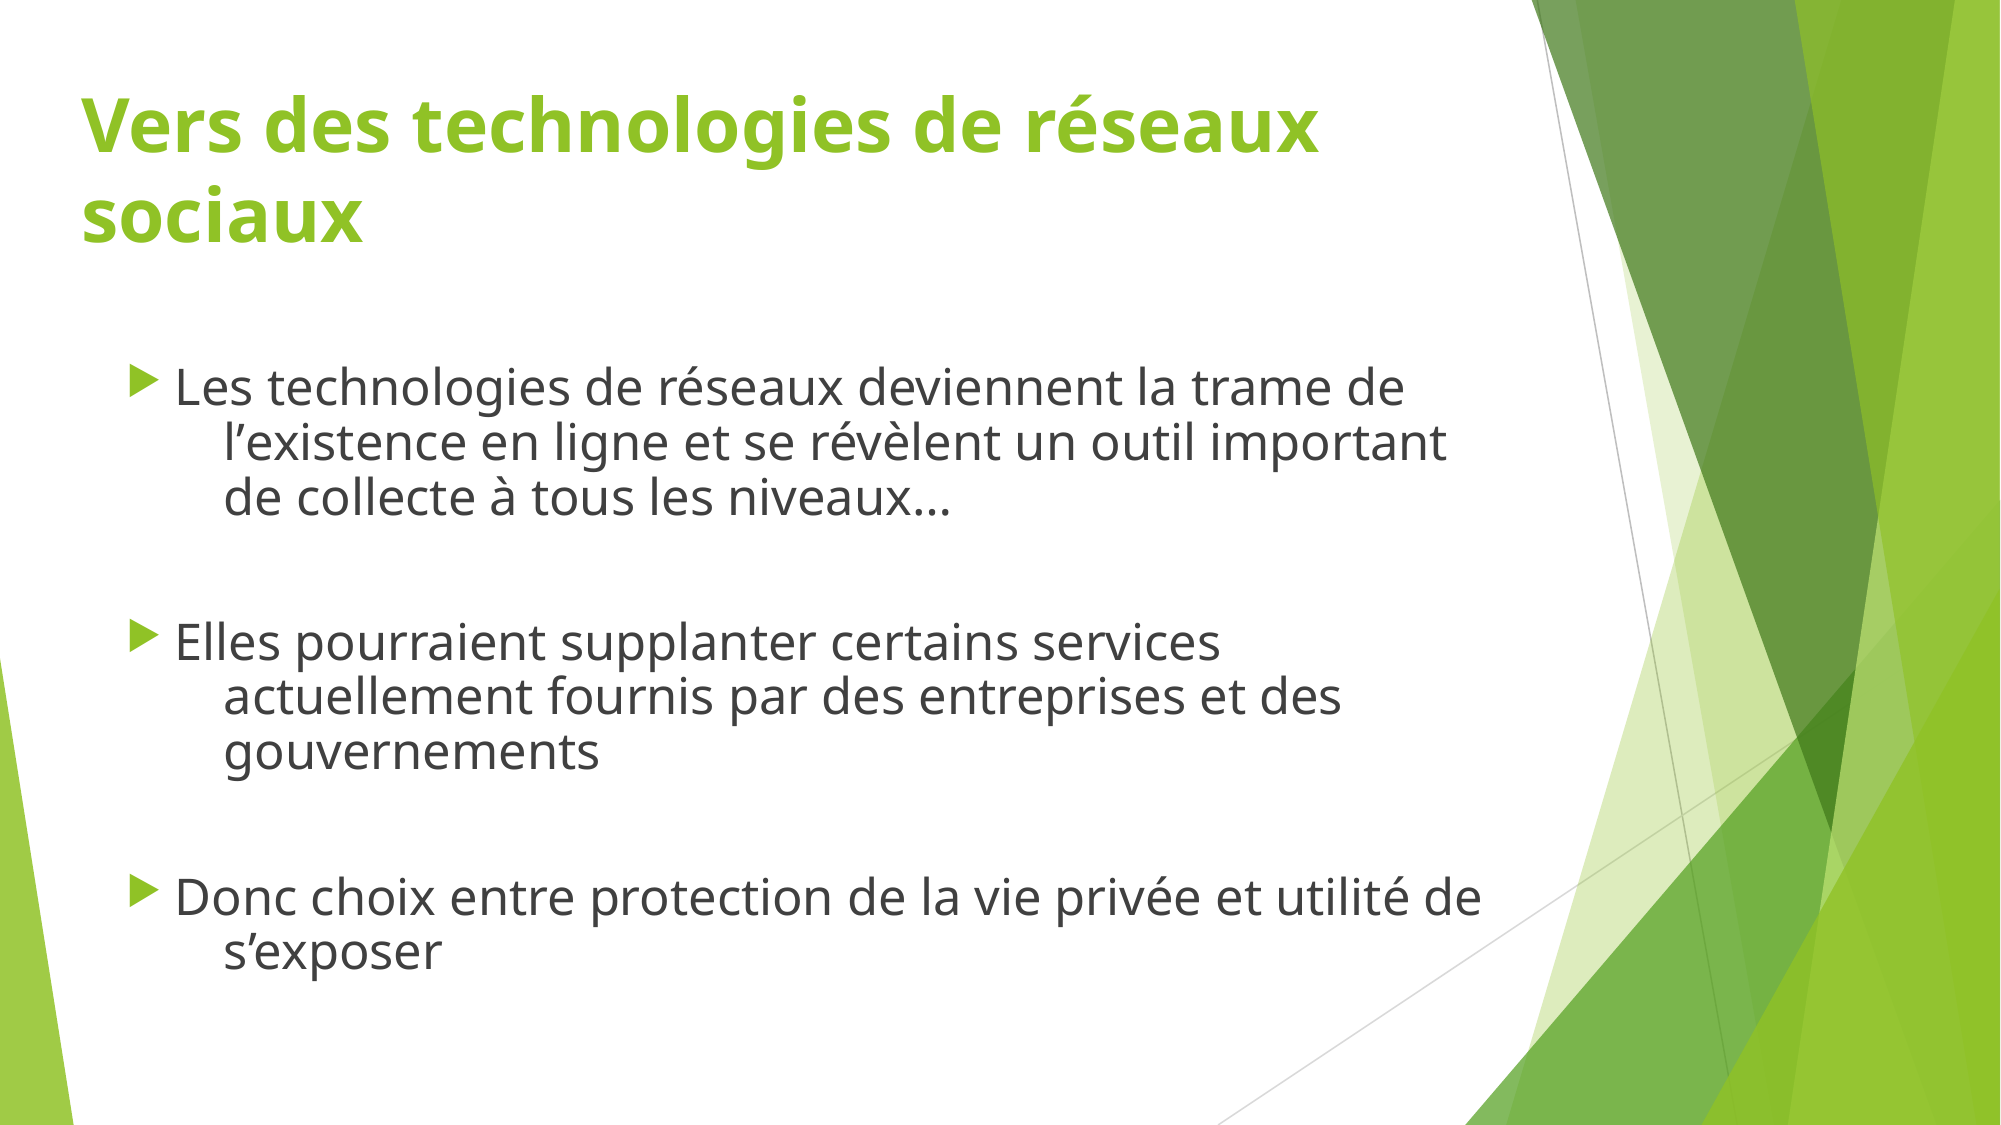

# Vers des technologies de réseaux sociaux
Les technologies de réseaux deviennent la trame de l’existence en ligne et se révèlent un outil important de collecte à tous les niveaux…
Elles pourraient supplanter certains services actuellement fournis par des entreprises et des gouvernements
Donc choix entre protection de la vie privée et utilité de s’exposer